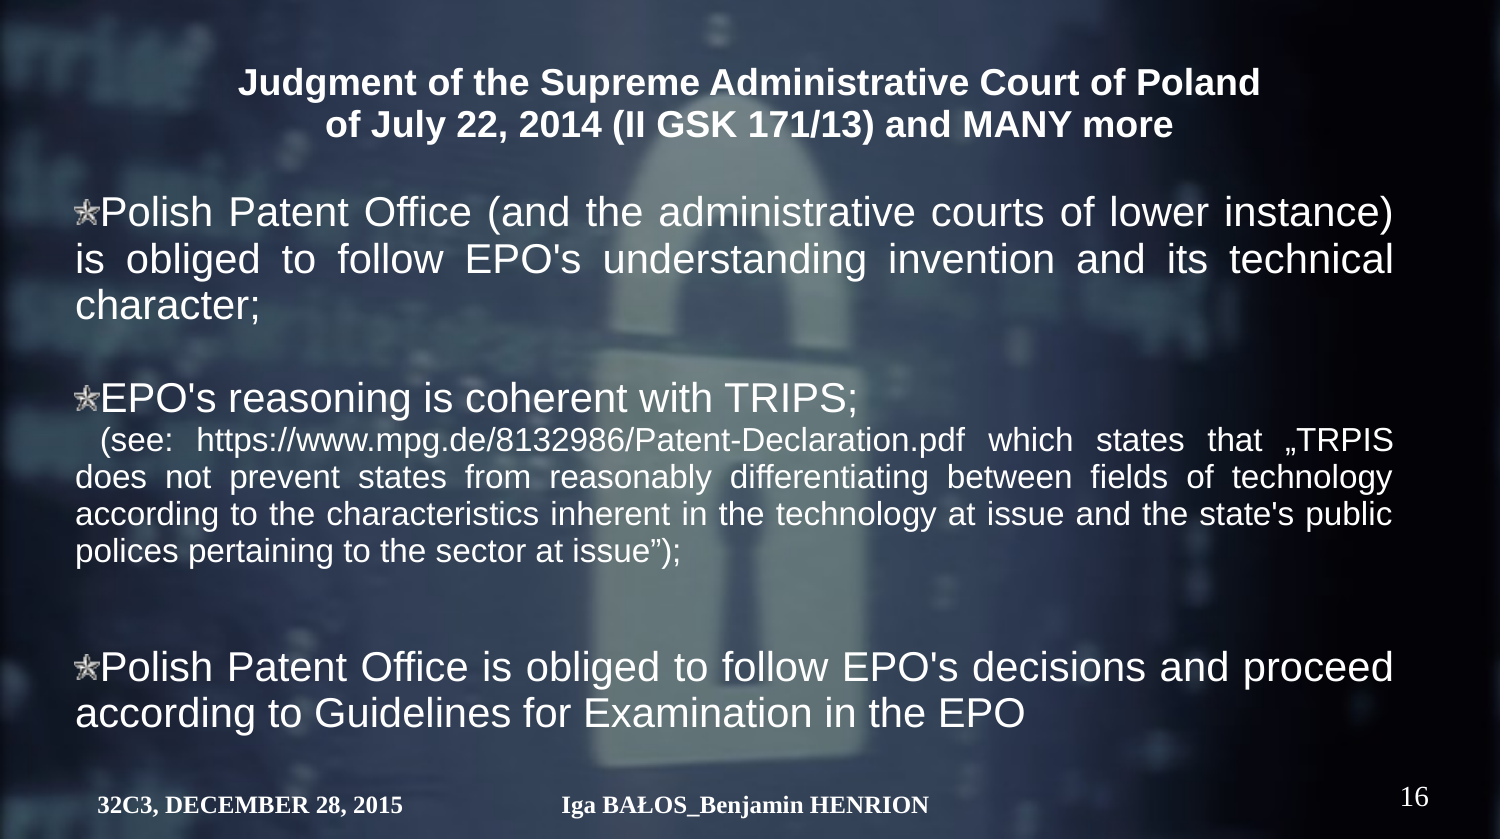

Polish Patent Office (and the administrative courts of lower instance) is obliged to follow EPO's understanding invention and its technical character;
EPO's reasoning is coherent with TRIPS;
(see: https://www.mpg.de/8132986/Patent-Declaration.pdf which states that „TRPIS does not prevent states from reasonably differentiating between fields of technology according to the characteristics inherent in the technology at issue and the state's public polices pertaining to the sector at issue”);
Polish Patent Office is obliged to follow EPO's decisions and proceed according to Guidelines for Examination in the EPO
# Judgment of the Supreme Administrative Court of Poland of July 22, 2014 (II GSK 171/13) and MANY more
16
32C3, DECEMBER 22, 2015
Iga BAŁOS_Benjamin HENRION